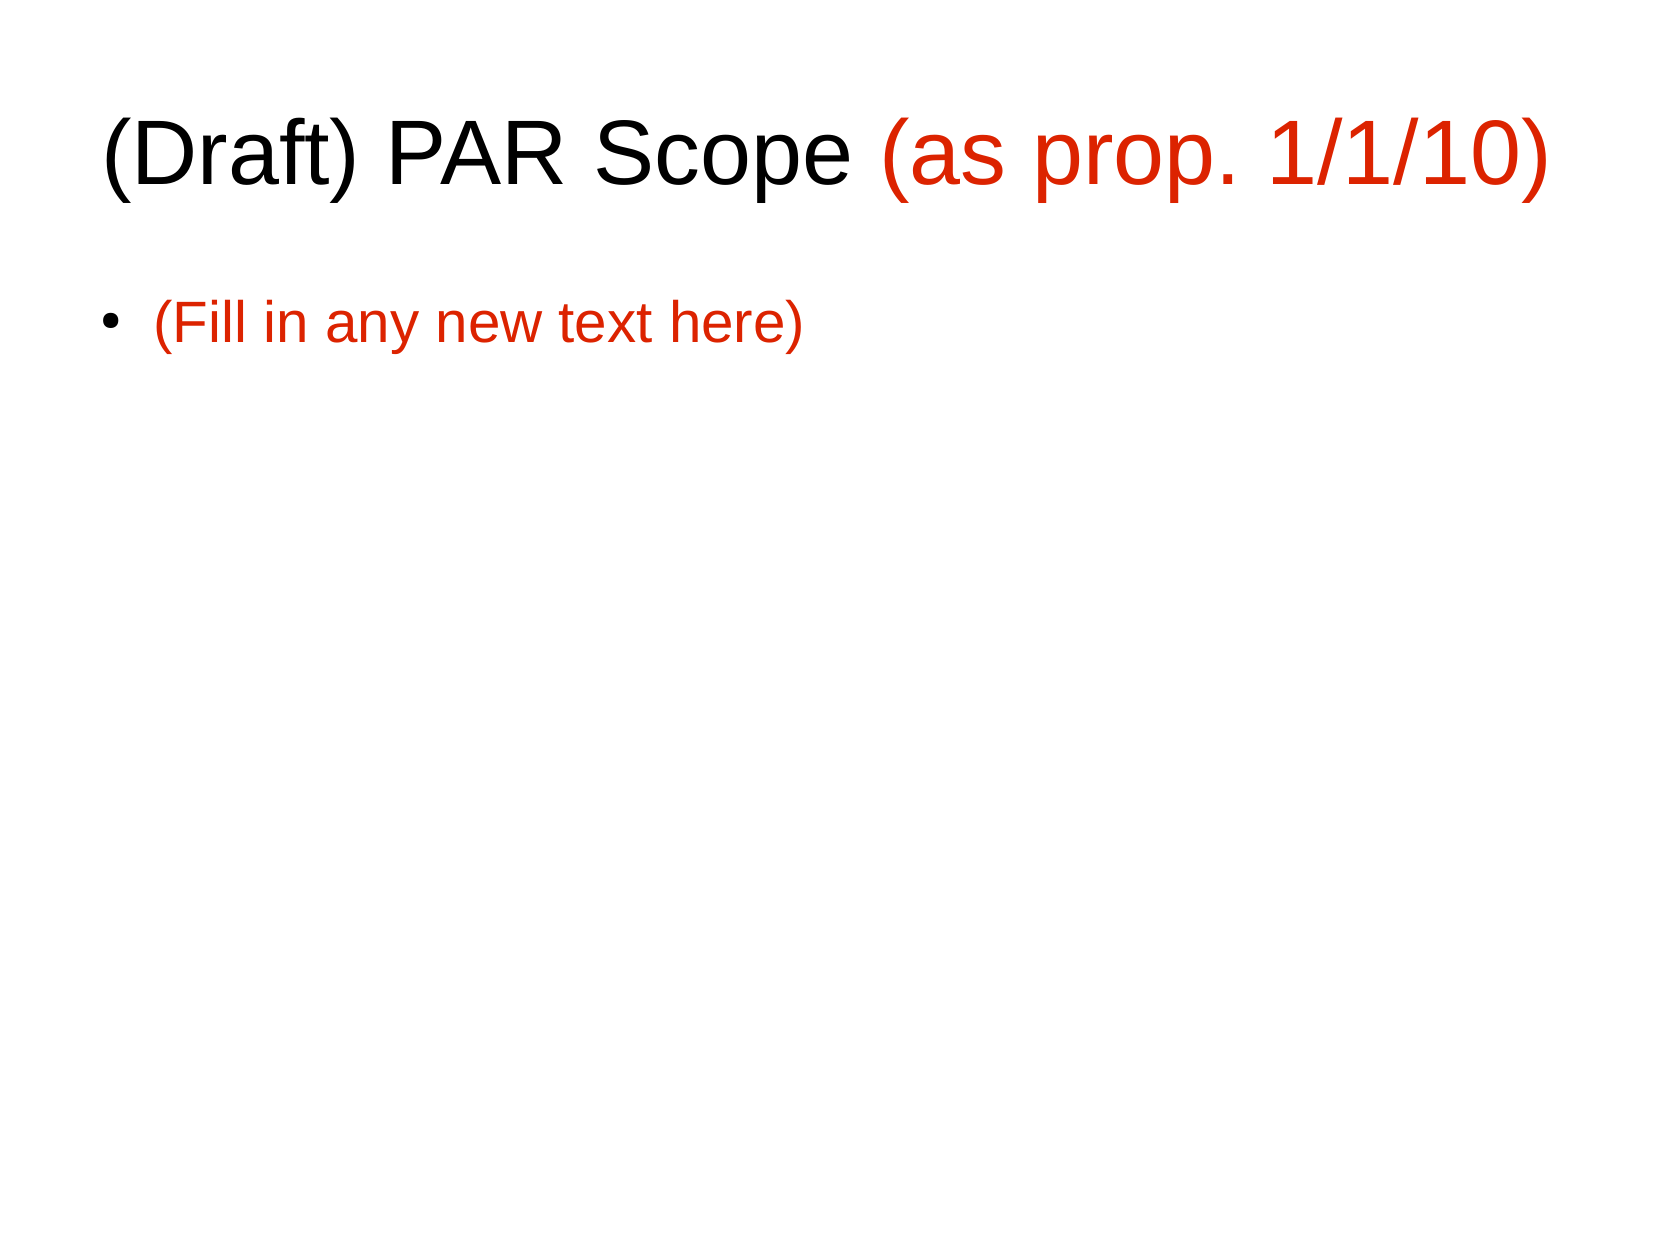

# (Draft) PAR Scope (as prop. 1/1/10)
(Fill in any new text here)